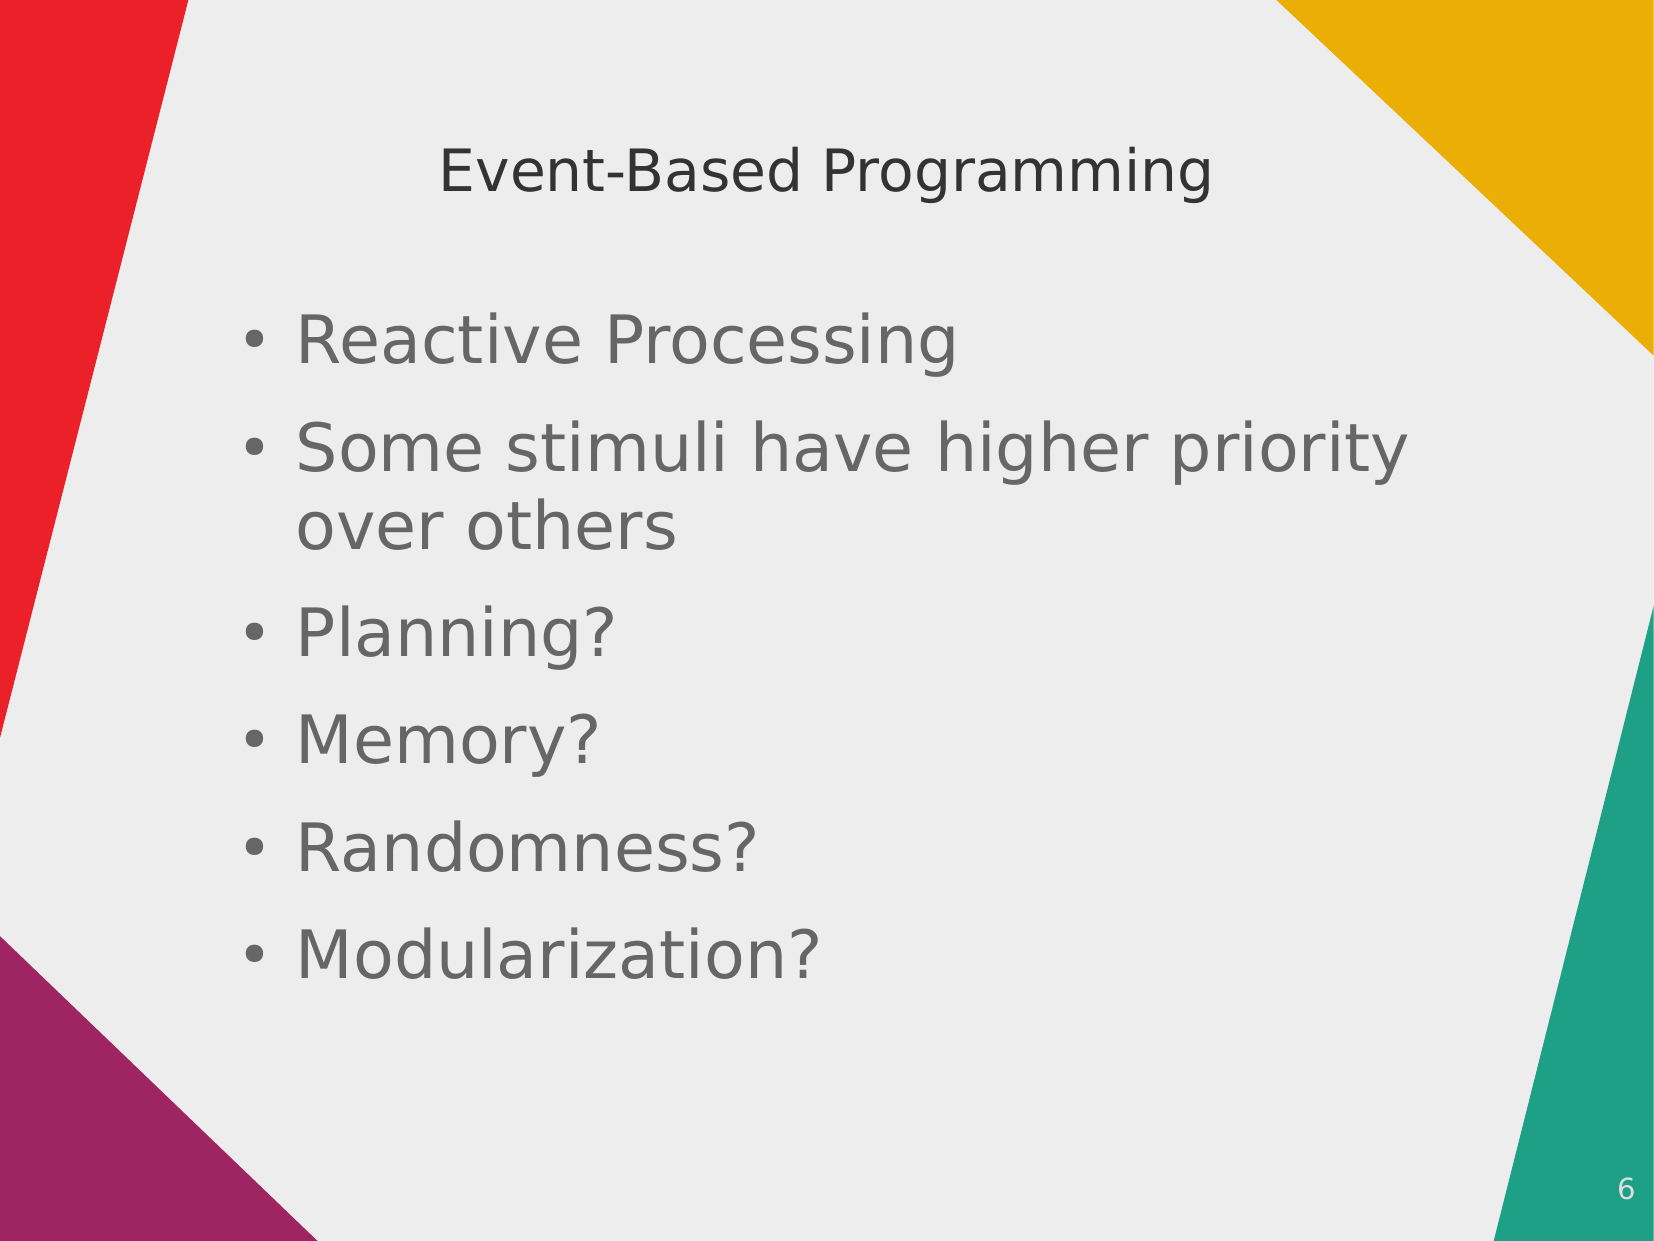

# Event-Based Programming
Reactive Processing
Some stimuli have higher priority over others
Planning?
Memory?
Randomness?
Modularization?
6